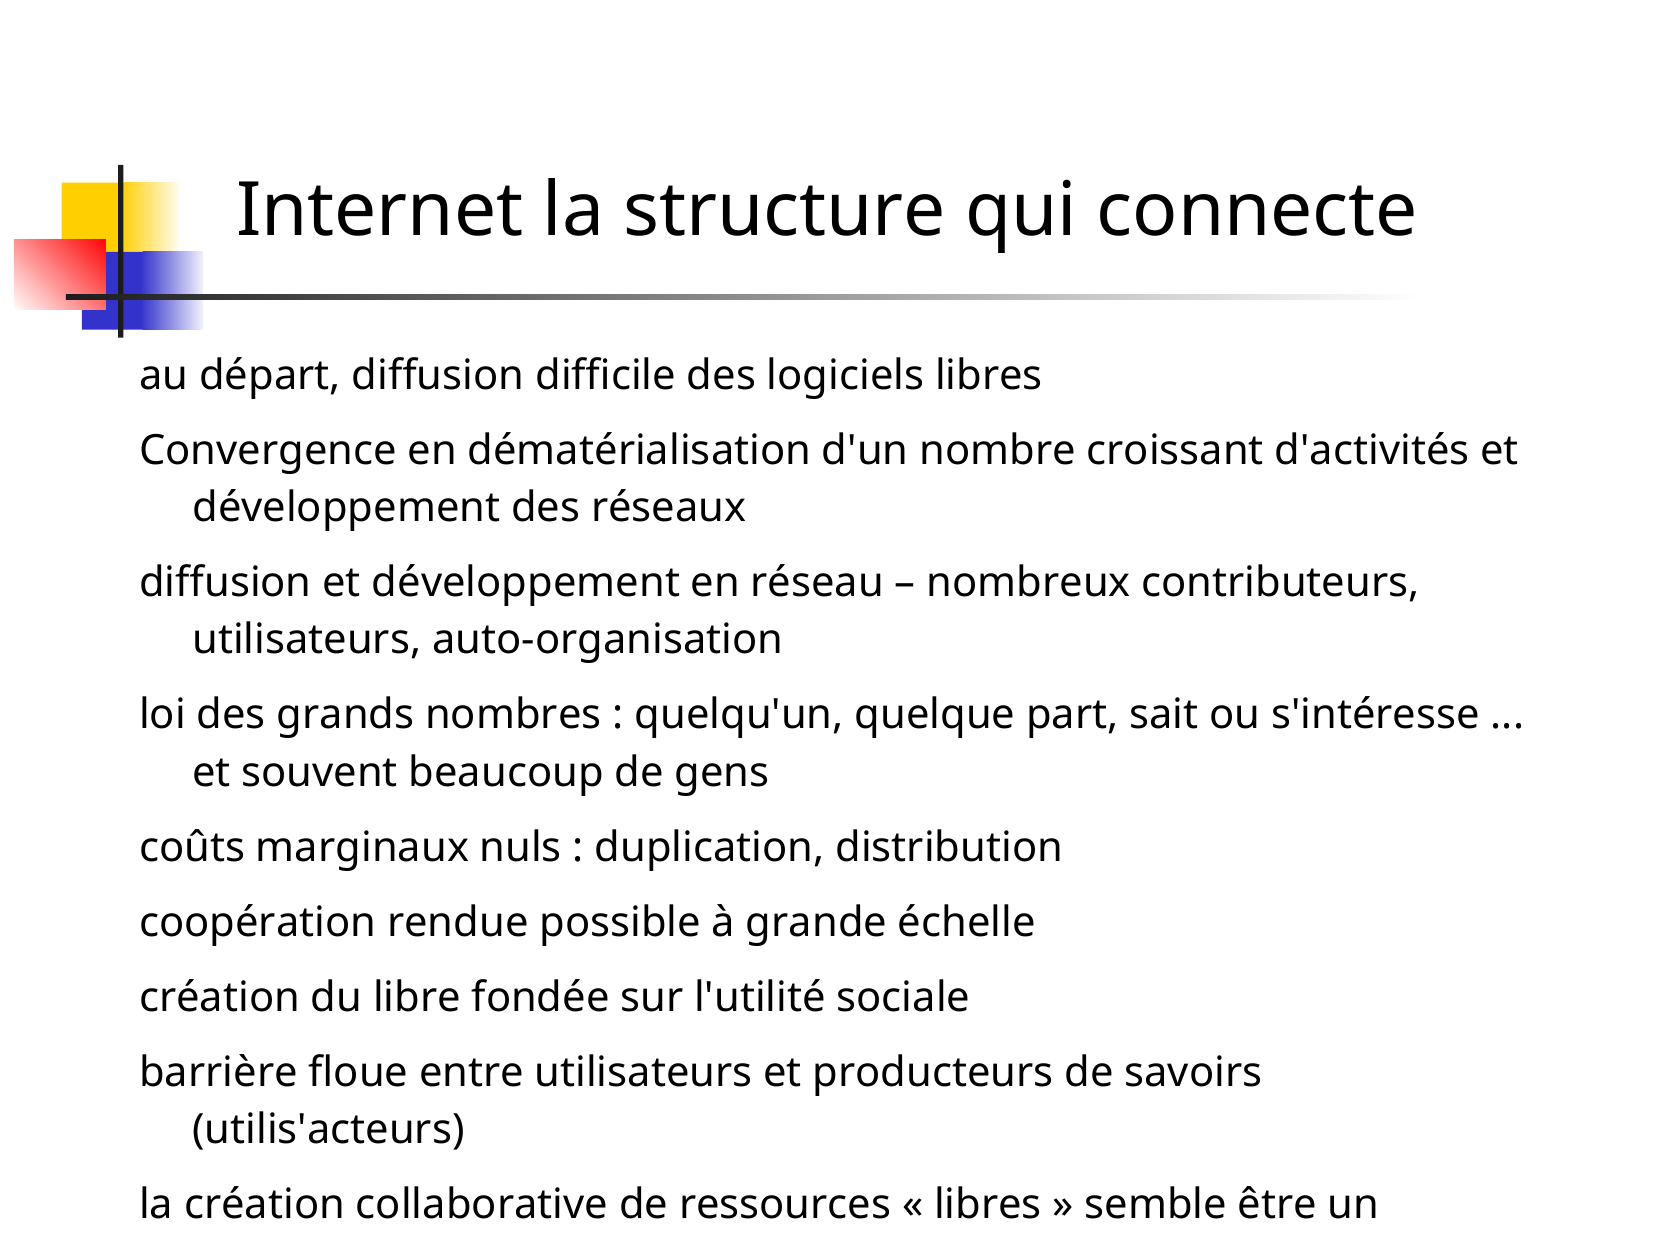

# Internet la structure qui connecte
au départ, diffusion difficile des logiciels libres
Convergence en dématérialisation d'un nombre croissant d'activités et développement des réseaux
diffusion et développement en réseau – nombreux contributeurs, utilisateurs, auto-organisation
loi des grands nombres : quelqu'un, quelque part, sait ou s'intéresse ... et souvent beaucoup de gens
coûts marginaux nuls : duplication, distribution
coopération rendue possible à grande échelle
création du libre fondée sur l'utilité sociale
barrière floue entre utilisateurs et producteurs de savoirs (utilis'acteurs)
la création collaborative de ressources « libres » semble être un phénomère naturel sur Internet